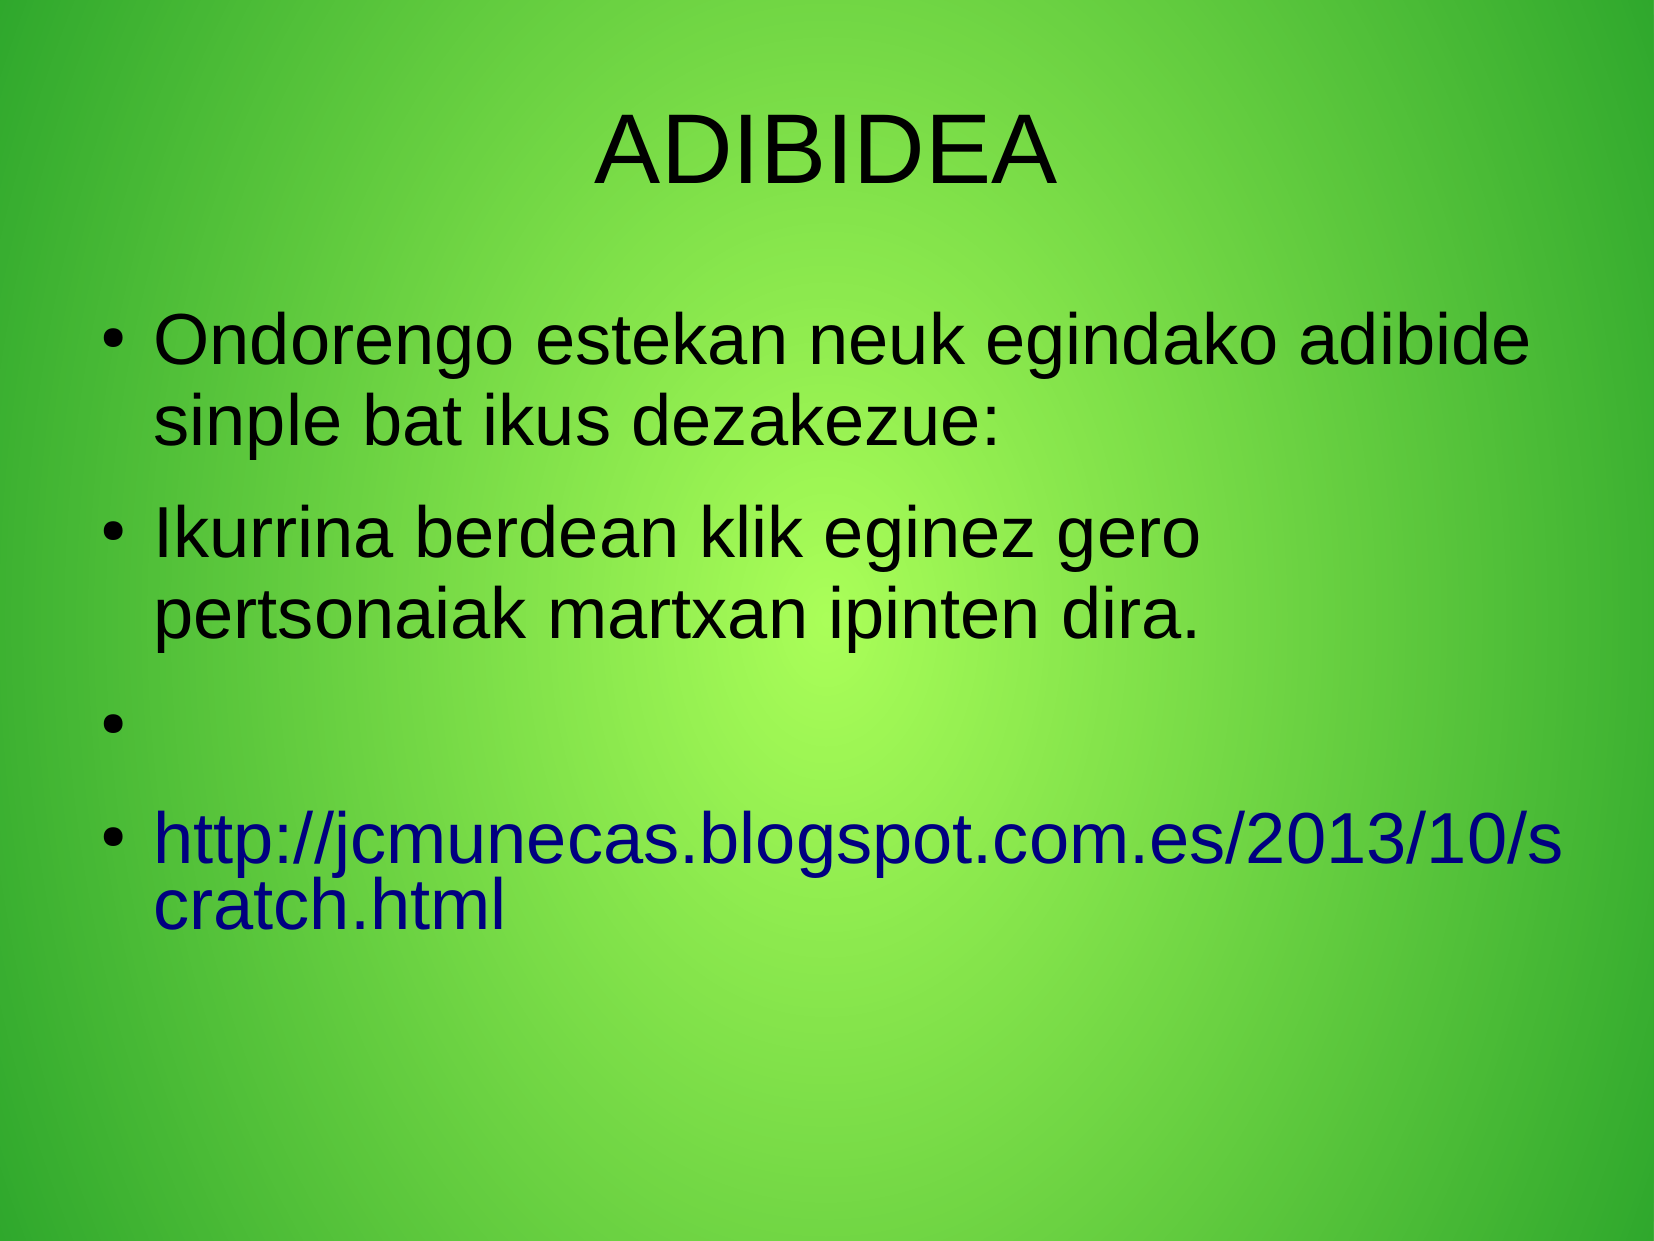

# ADIBIDEA
Ondorengo estekan neuk egindako adibide sinple bat ikus dezakezue:
Ikurrina berdean klik eginez gero pertsonaiak martxan ipinten dira.
http://jcmunecas.blogspot.com.es/2013/10/scratch.html